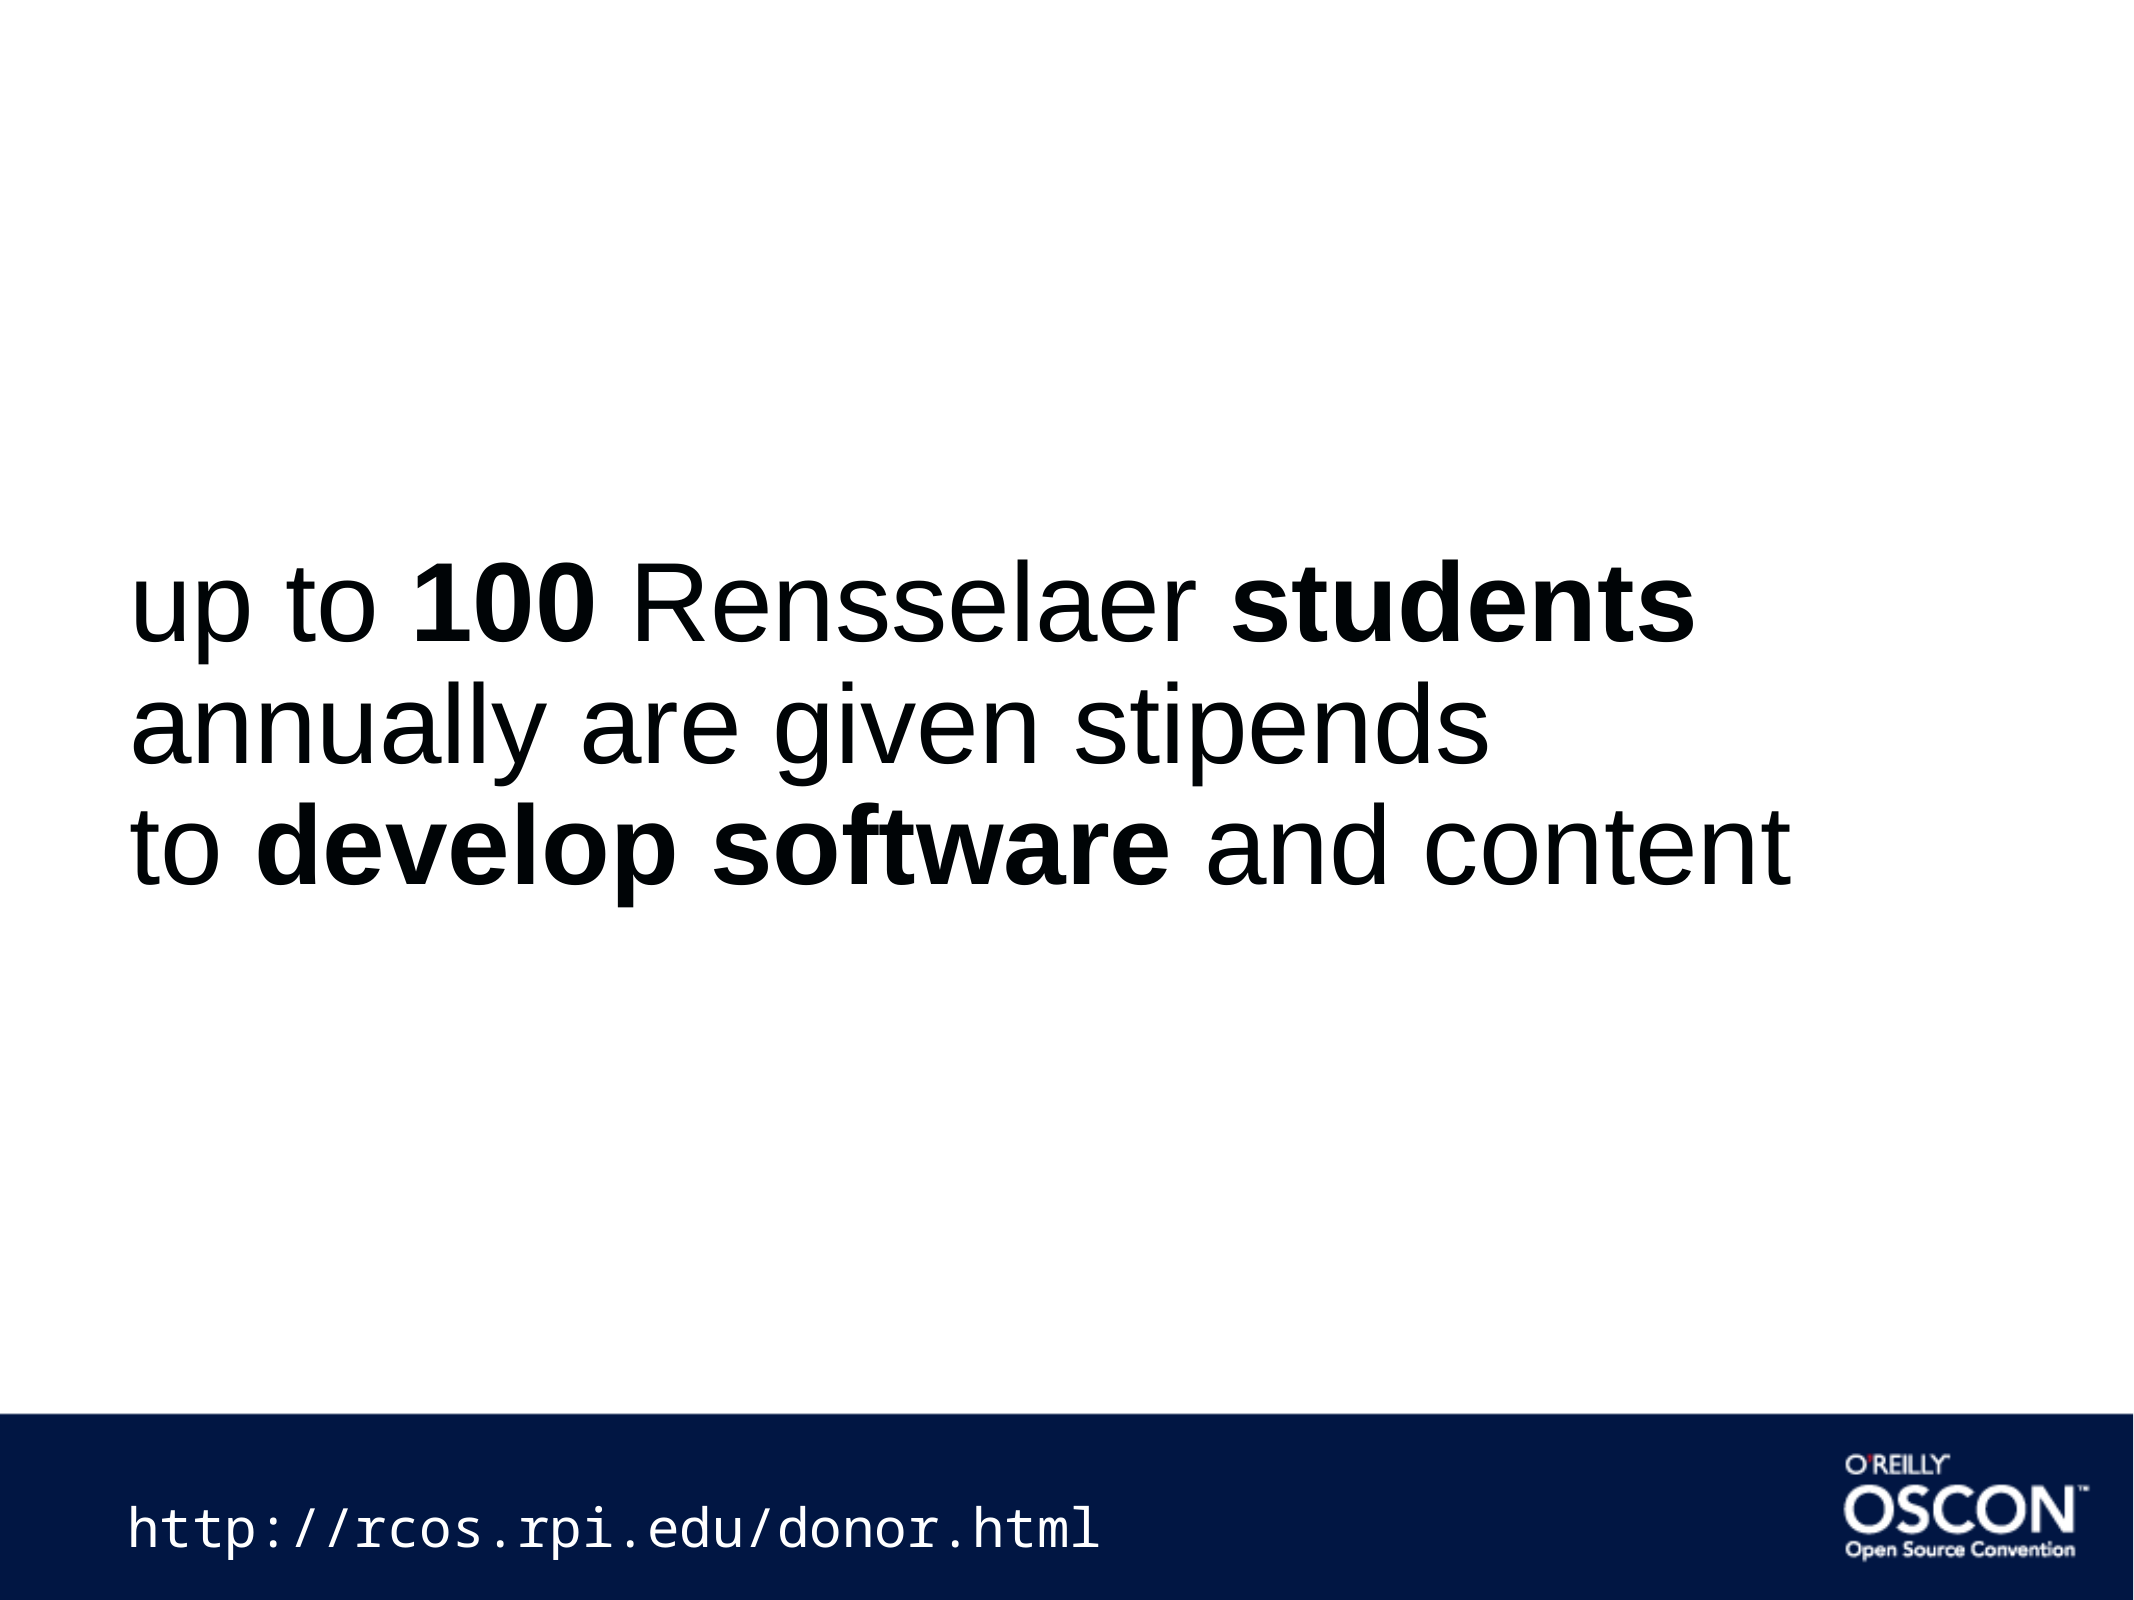

# up to 100 Rensselaer students annually are given stipends to develop software and content
http://rcos.rpi.edu/donor.html